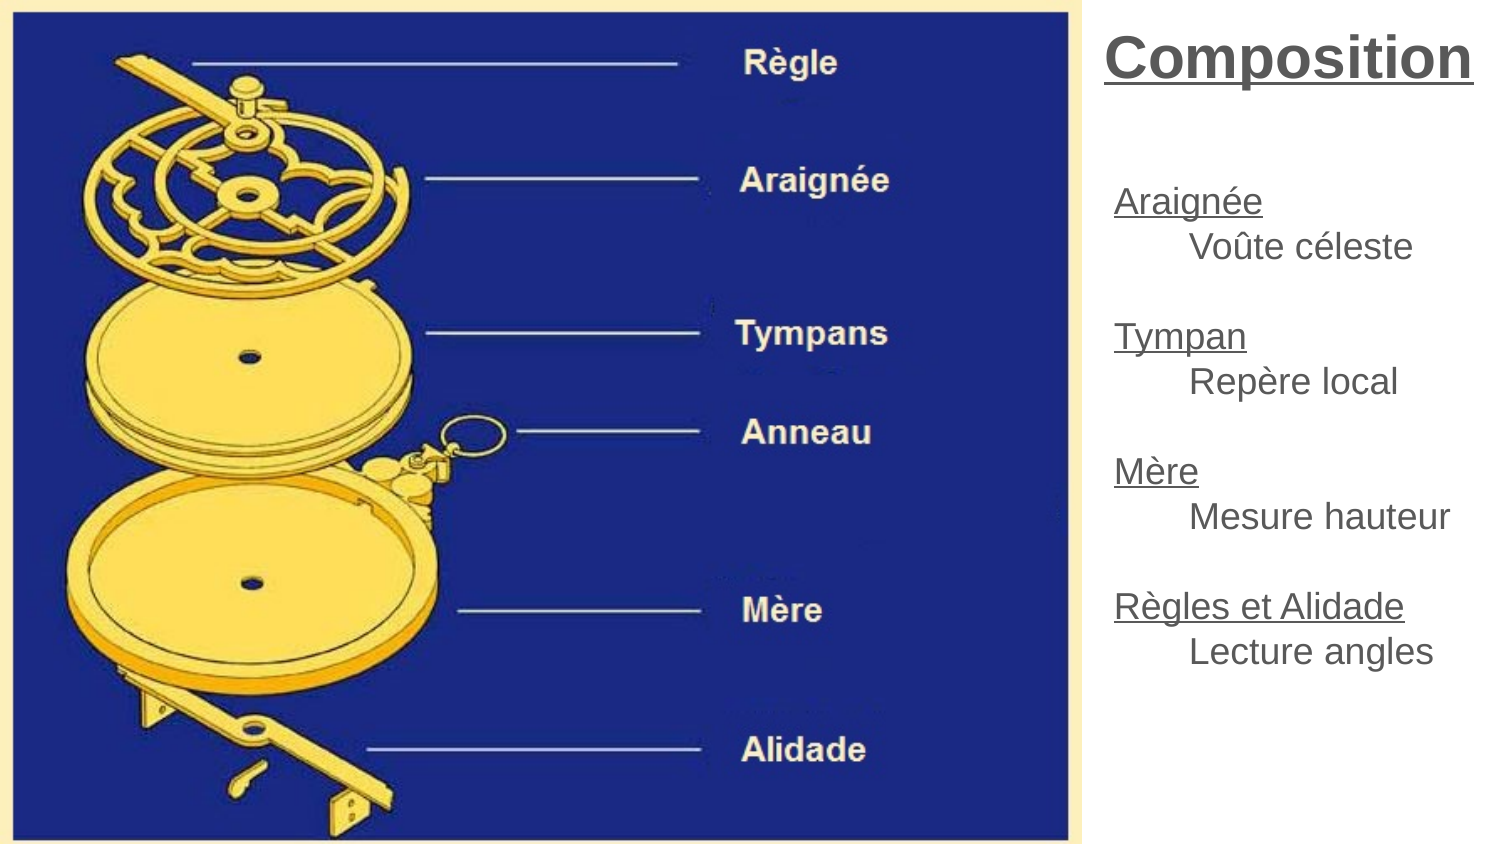

Composition
Araignée
Voûte céleste
Tympan
Repère local
Mère
Mesure hauteur
Règles et Alidade
	Lecture angles